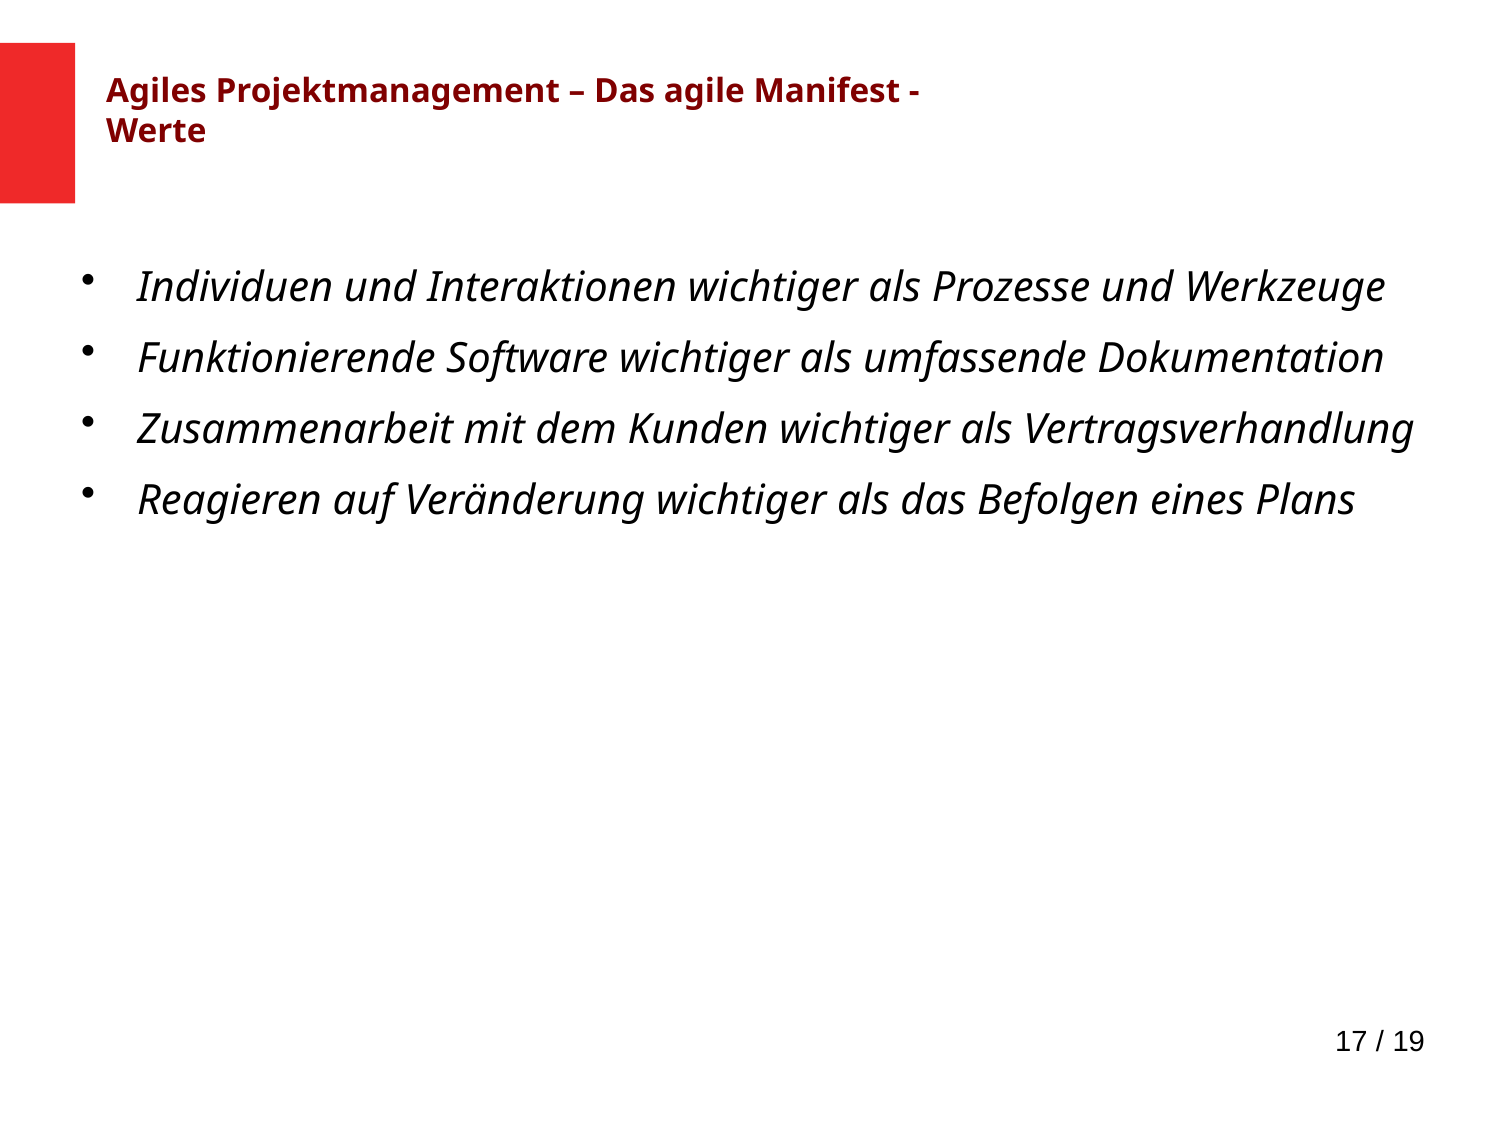

# Agiles Projektmanagement – Das agile Manifest - Werte
Individuen und Interaktionen wichtiger als Prozesse und Werkzeuge
Funktionierende Software wichtiger als umfassende Dokumentation
Zusammenarbeit mit dem Kunden wichtiger als Vertragsverhandlung
Reagieren auf Veränderung wichtiger als das Befolgen eines Plans
17